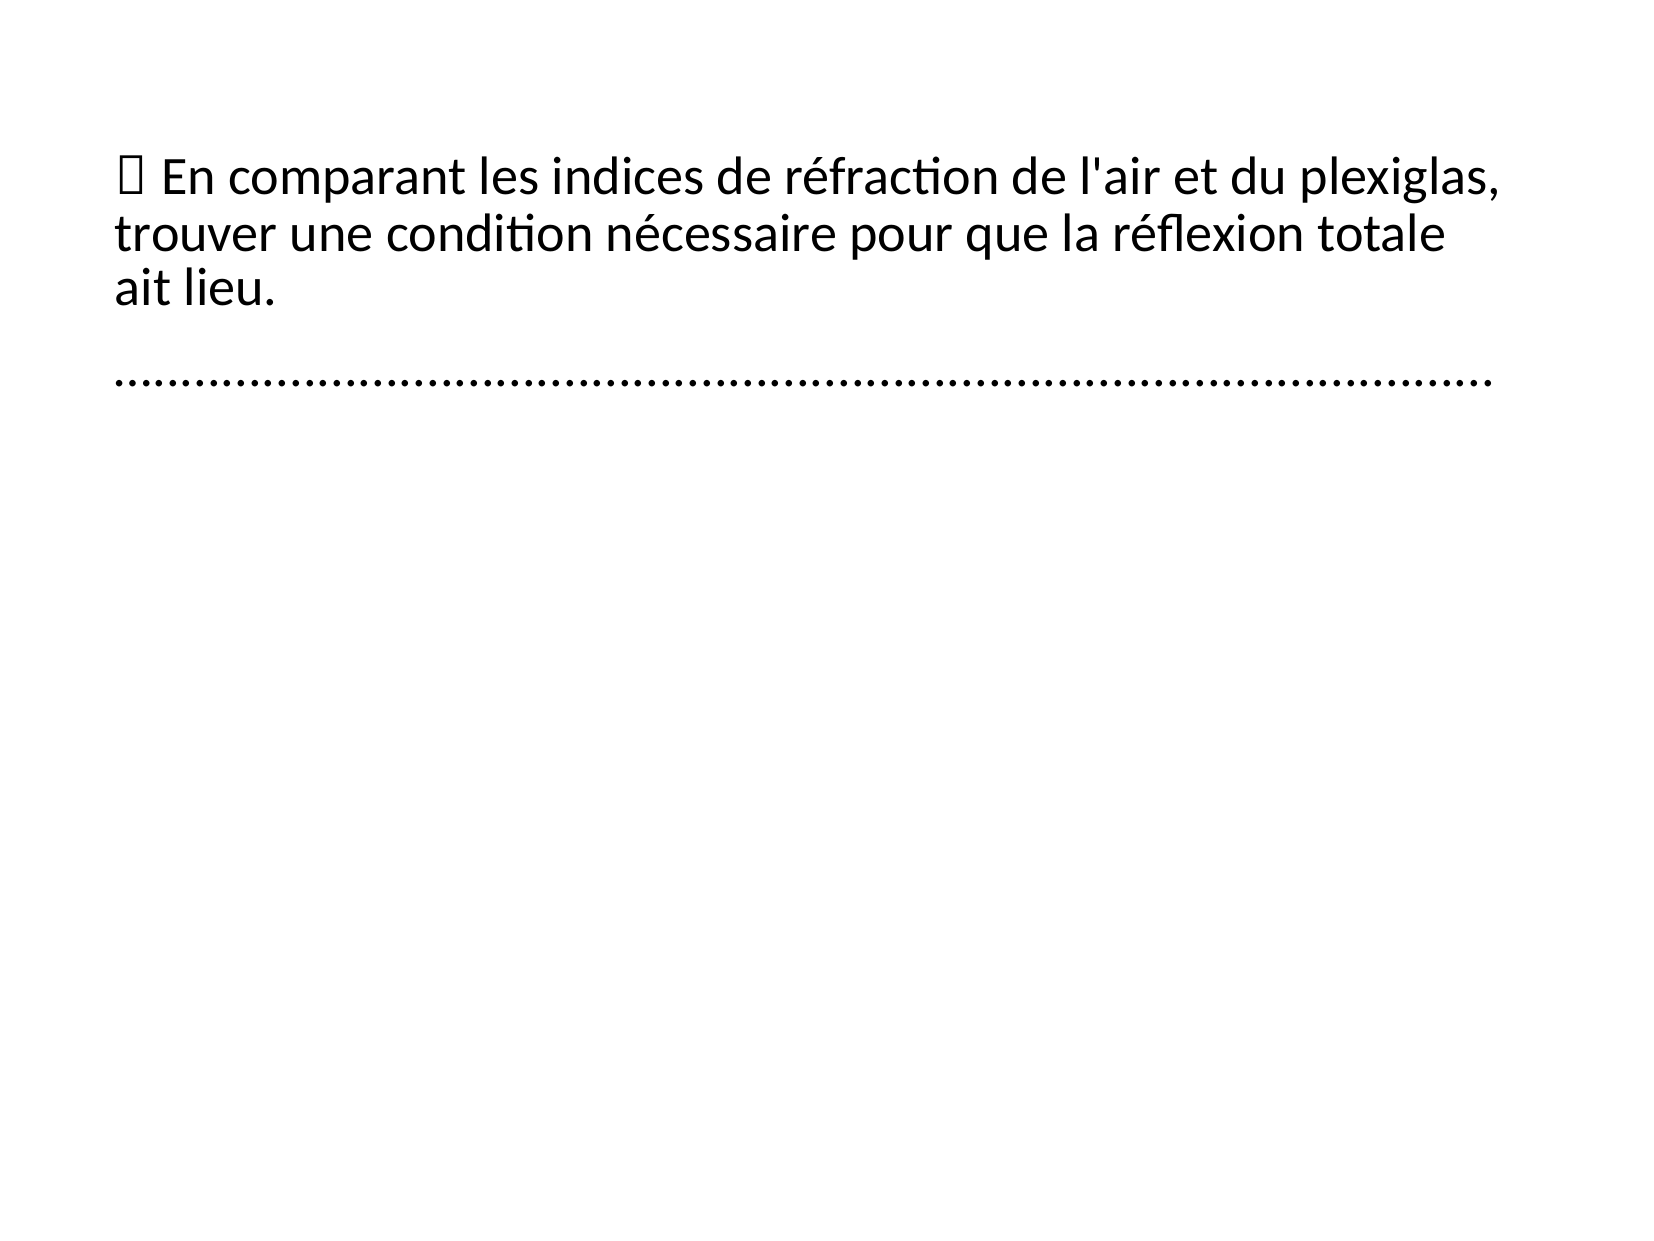

 En comparant les indices de réfraction de l'air et du plexiglas, trouver une condition nécessaire pour que la réflexion totale ait lieu.
…..................................................................................................